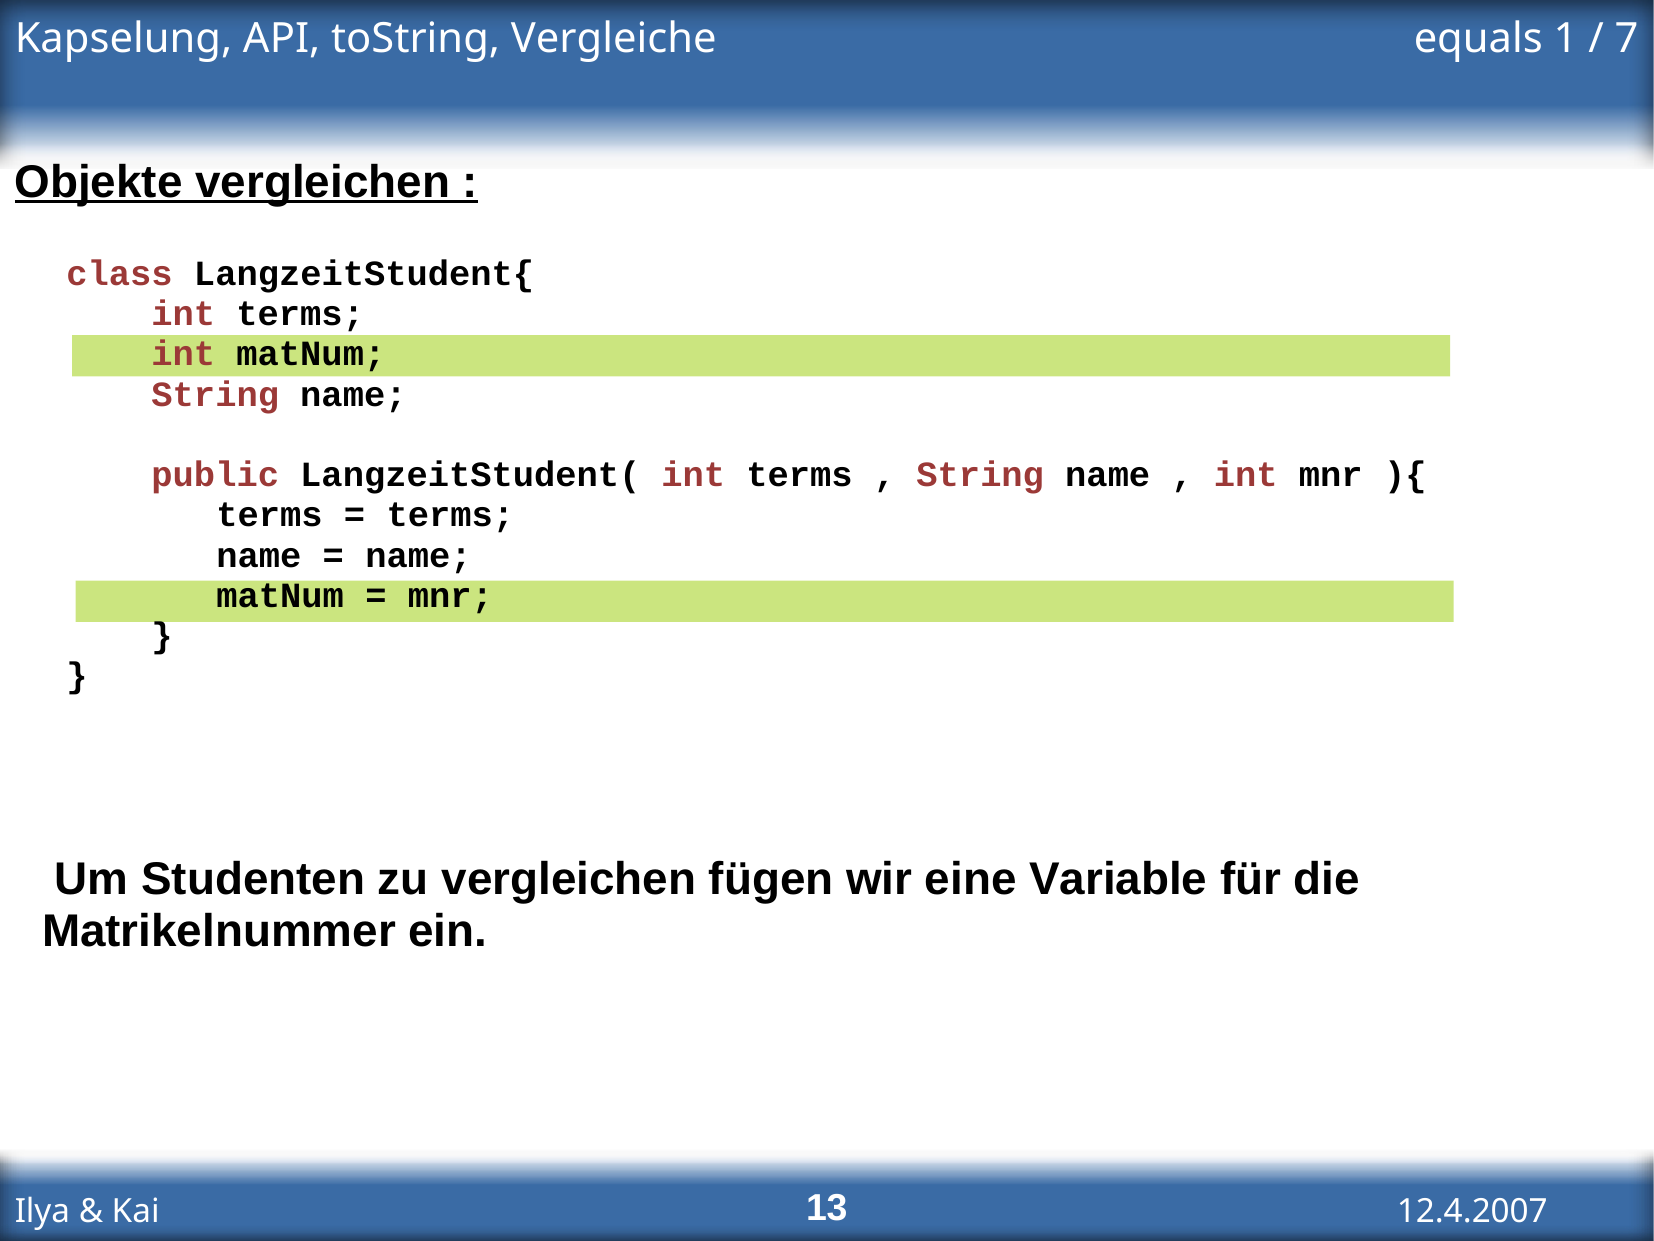

equals 1 / 7
Objekte vergleichen :
class LangzeitStudent{
 int terms;
 int matNum;
 String name;
 public LangzeitStudent( int terms , String name , int mnr ){
	terms = terms;
	name = name;
	matNum = mnr;
 }
}
 Um Studenten zu vergleichen fügen wir eine Variable für die Matrikelnummer ein.
13